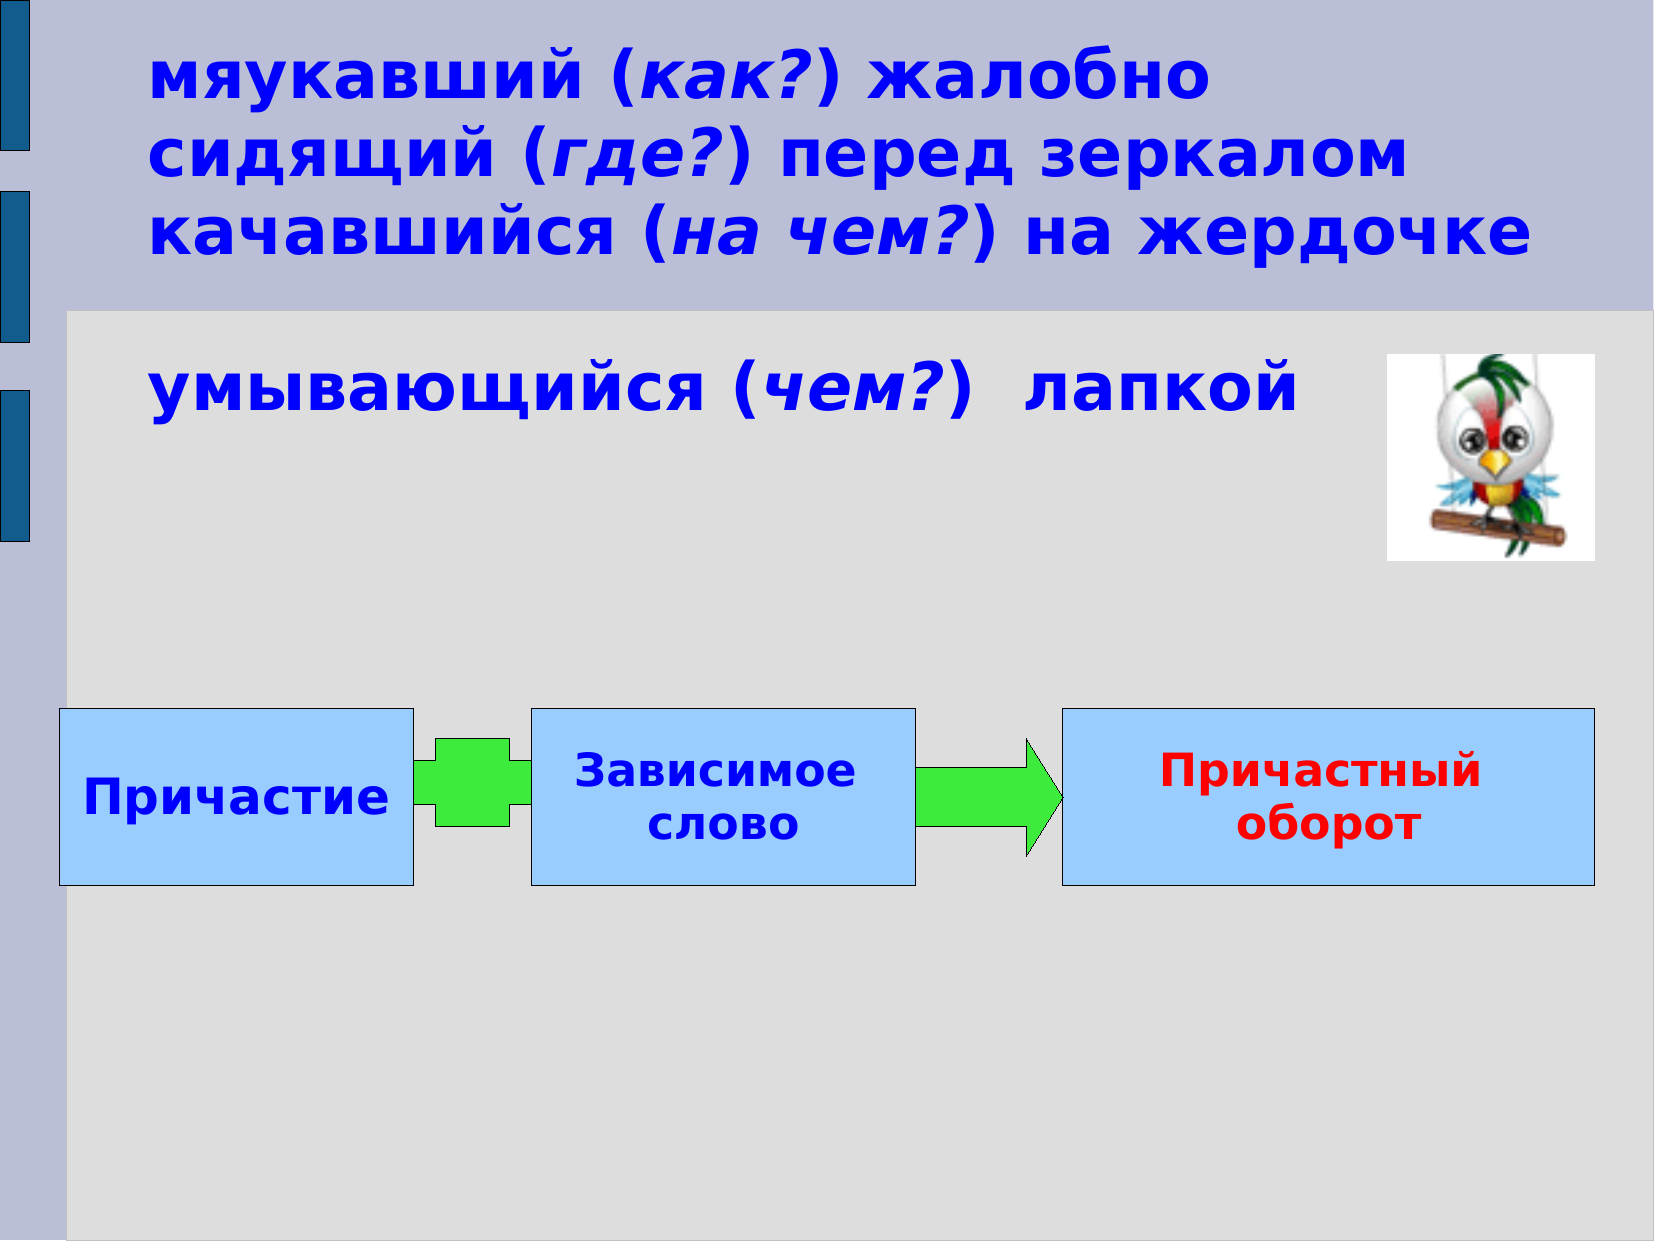

мяукавший (как?) жалобно
	сидящий (где?) перед зеркалом
	качавшийся (на чем?) на жердочке
	умывающийся (чем?) лапкой
Причастие
Зависимое
слово
Причастный
оборот